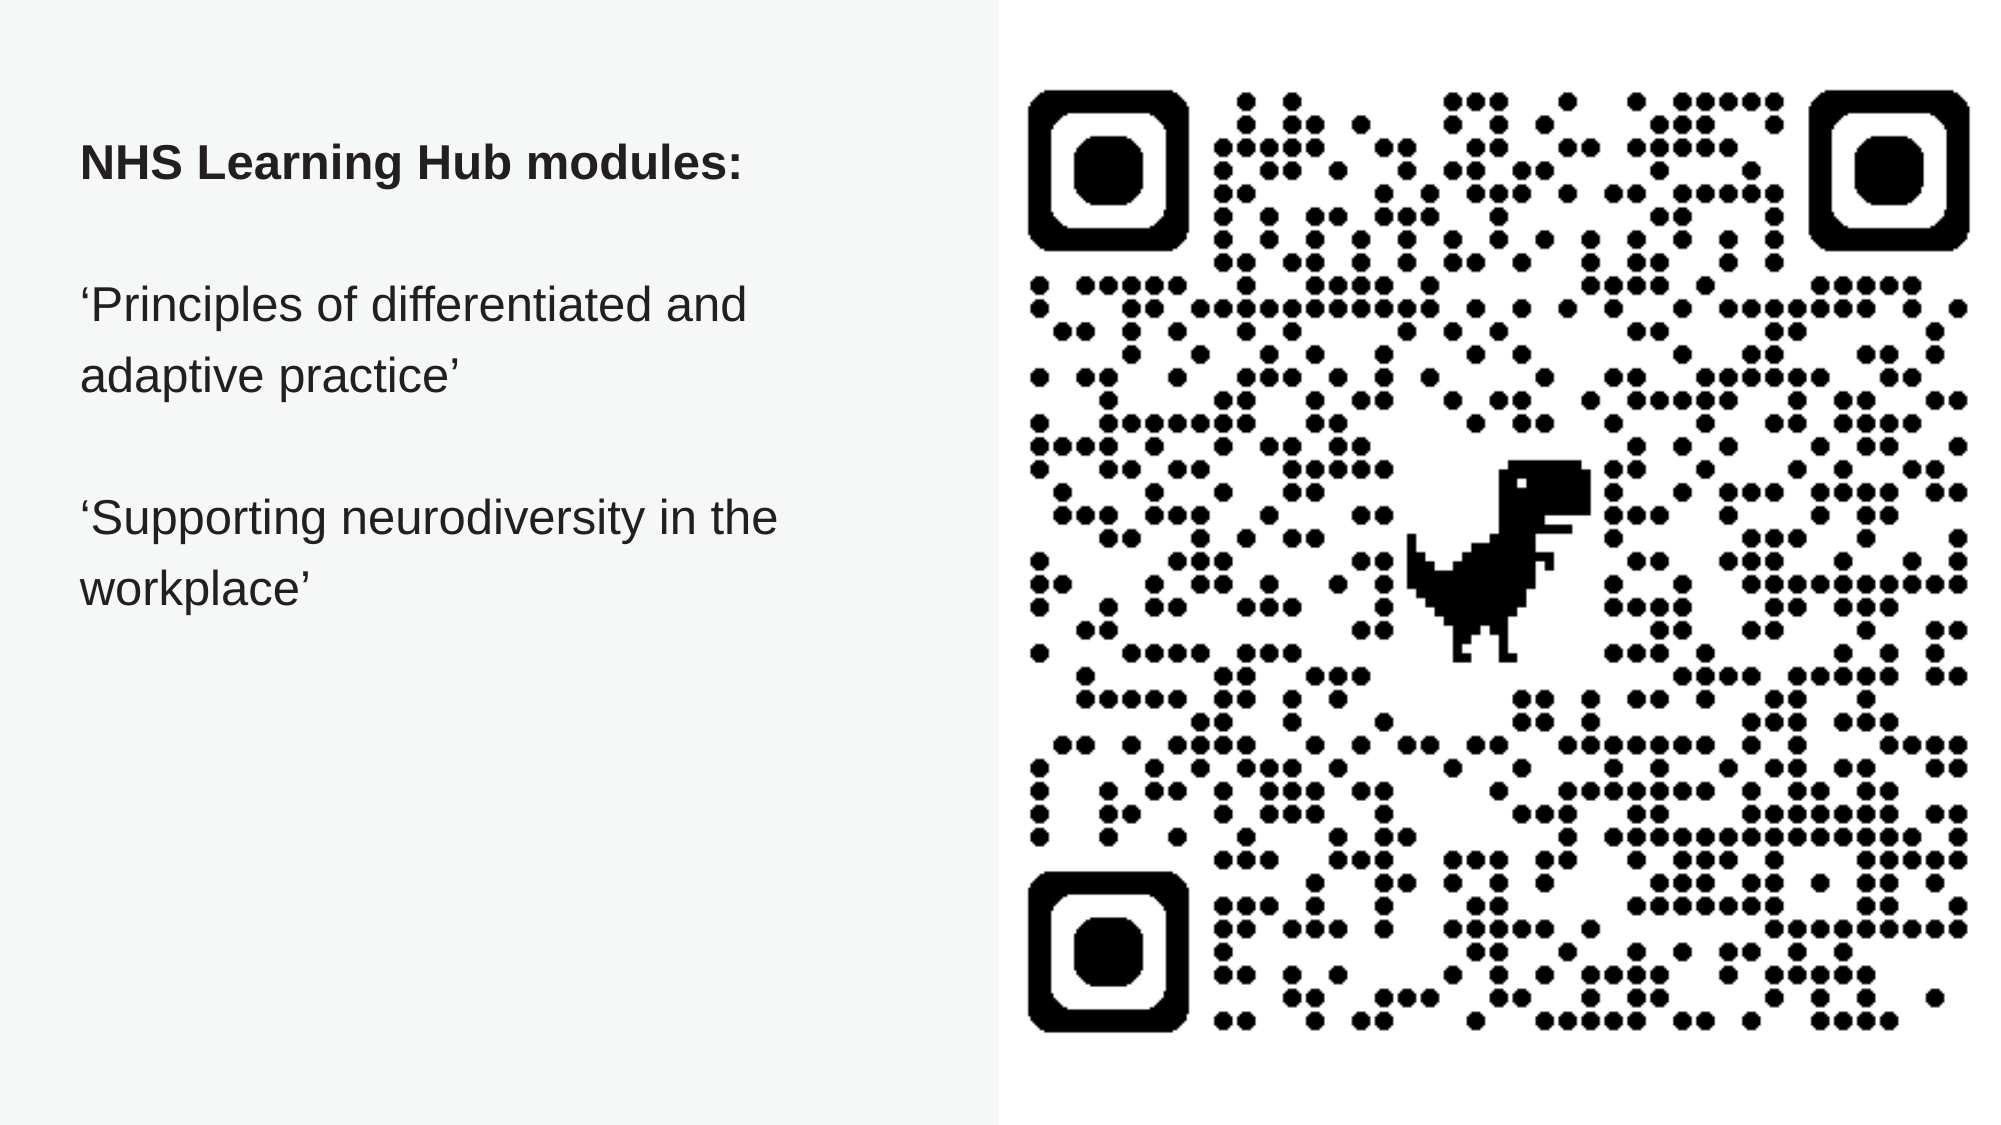

# NHS Learning Hub modules: ‘Principles of differentiated and adaptive practice’ ‘Supporting neurodiversity in the workplace’